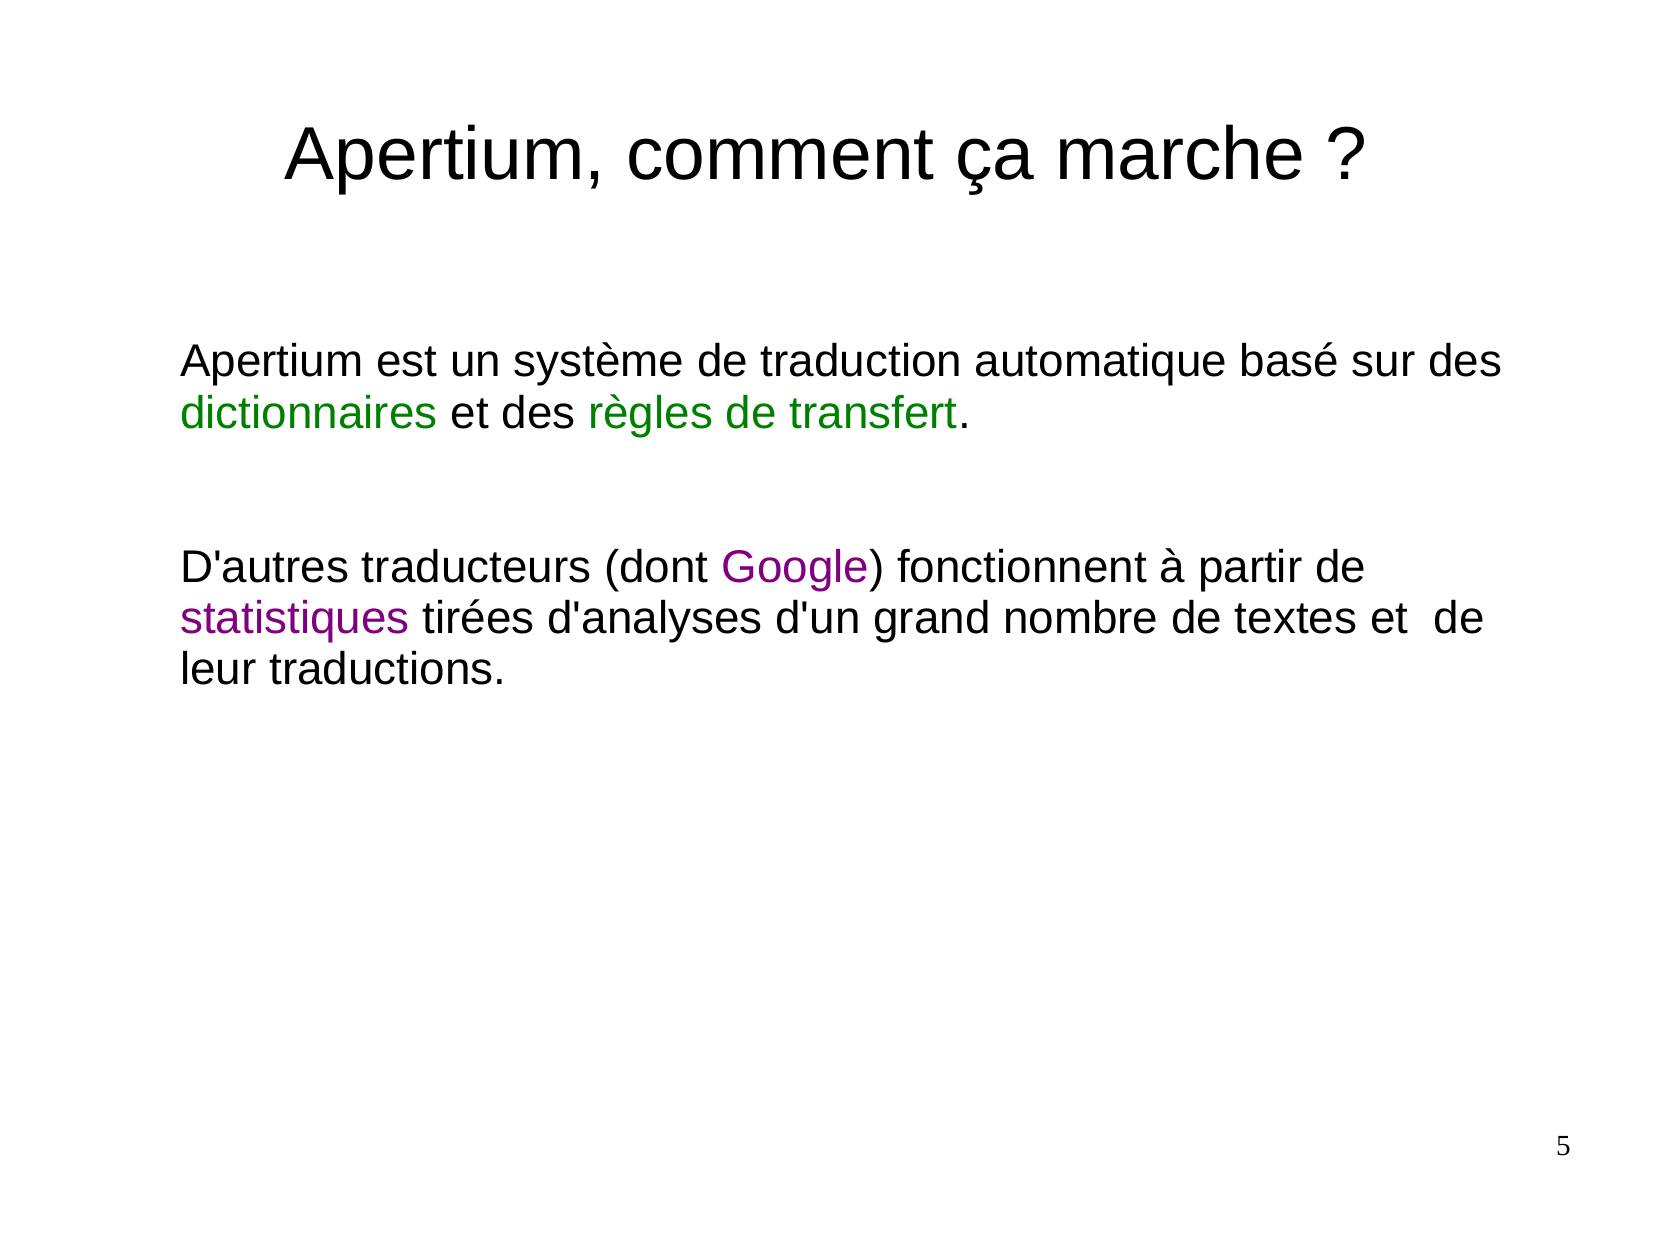

# Apertium, comment ça marche ?
Apertium est un système de traduction automatique basé sur des dictionnaires et des règles de transfert.
D'autres traducteurs (dont Google) fonctionnent à partir de statistiques tirées d'analyses d'un grand nombre de textes et de leur traductions.
5